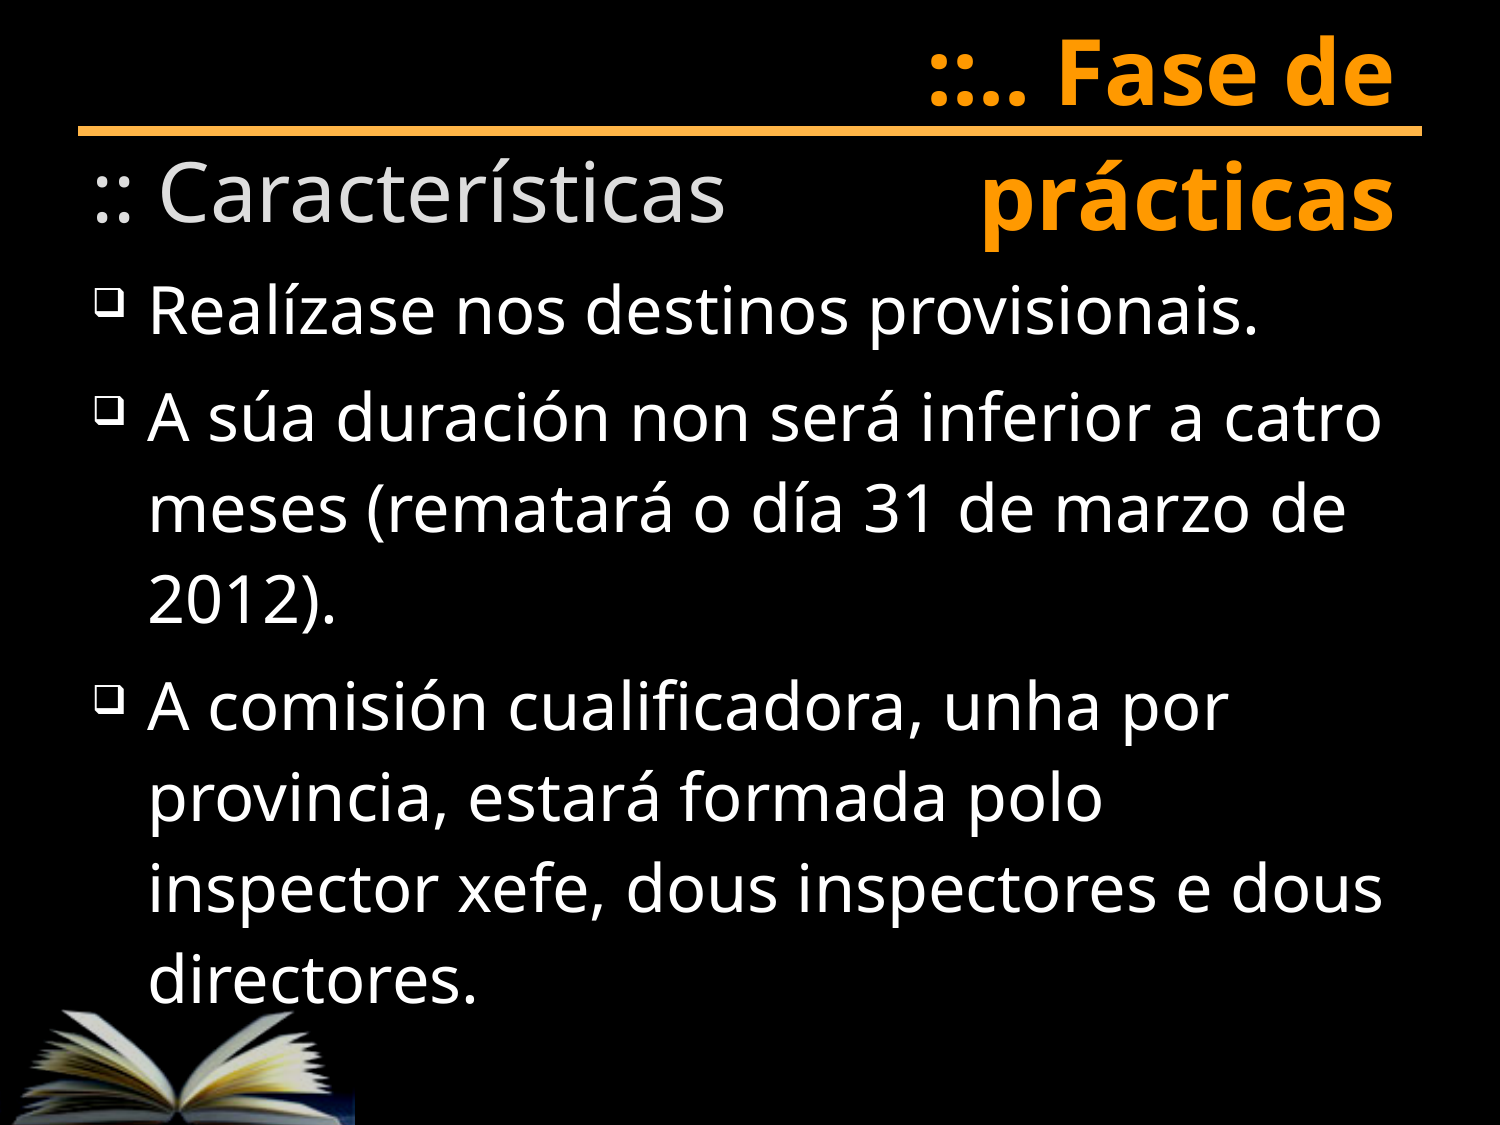

# :: Características
Realízase nos destinos provisionais.
A súa duración non será inferior a catro meses (rematará o día 31 de marzo de 2012).
A comisión cualificadora, unha por provincia, estará formada polo inspector xefe, dous inspectores e dous directores.